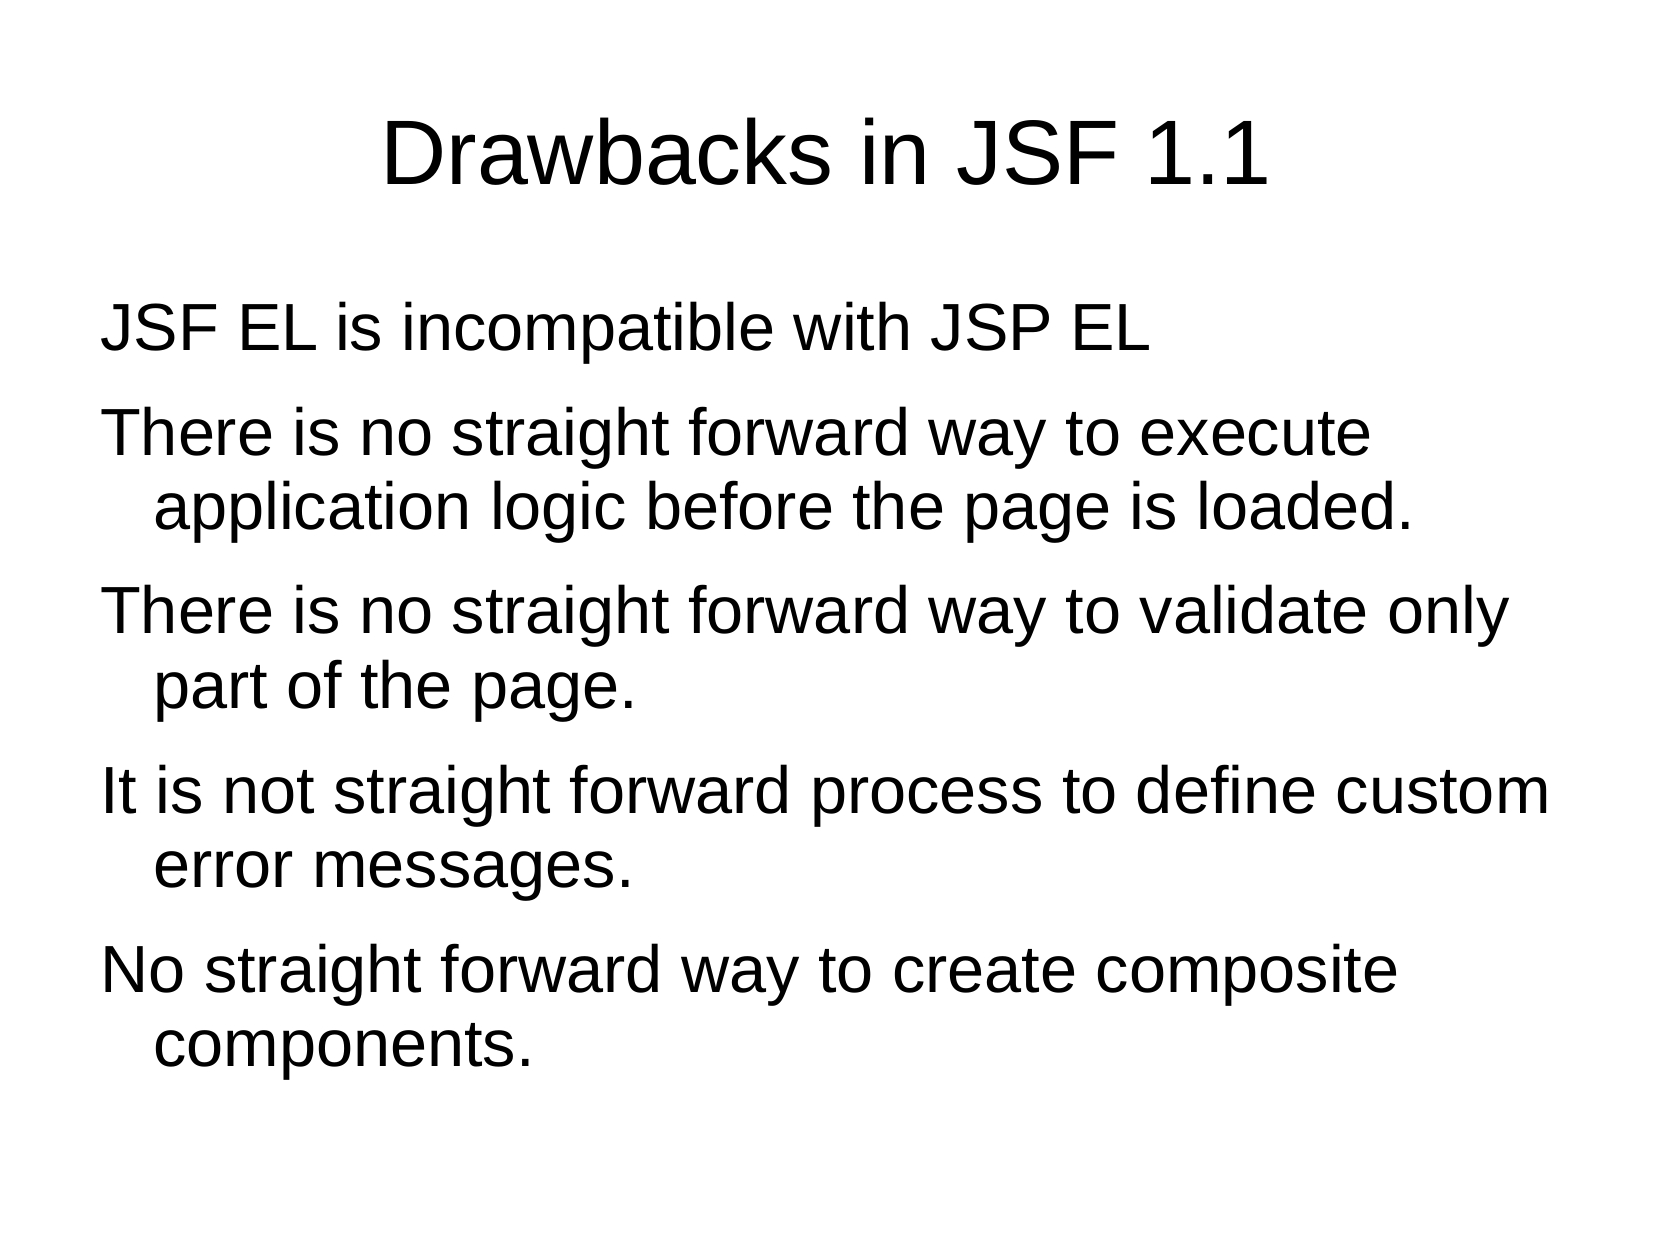

# Drawbacks in JSF 1.1
JSF EL is incompatible with JSP EL
There is no straight forward way to execute application logic before the page is loaded.
There is no straight forward way to validate only part of the page.
It is not straight forward process to define custom error messages.
No straight forward way to create composite components.